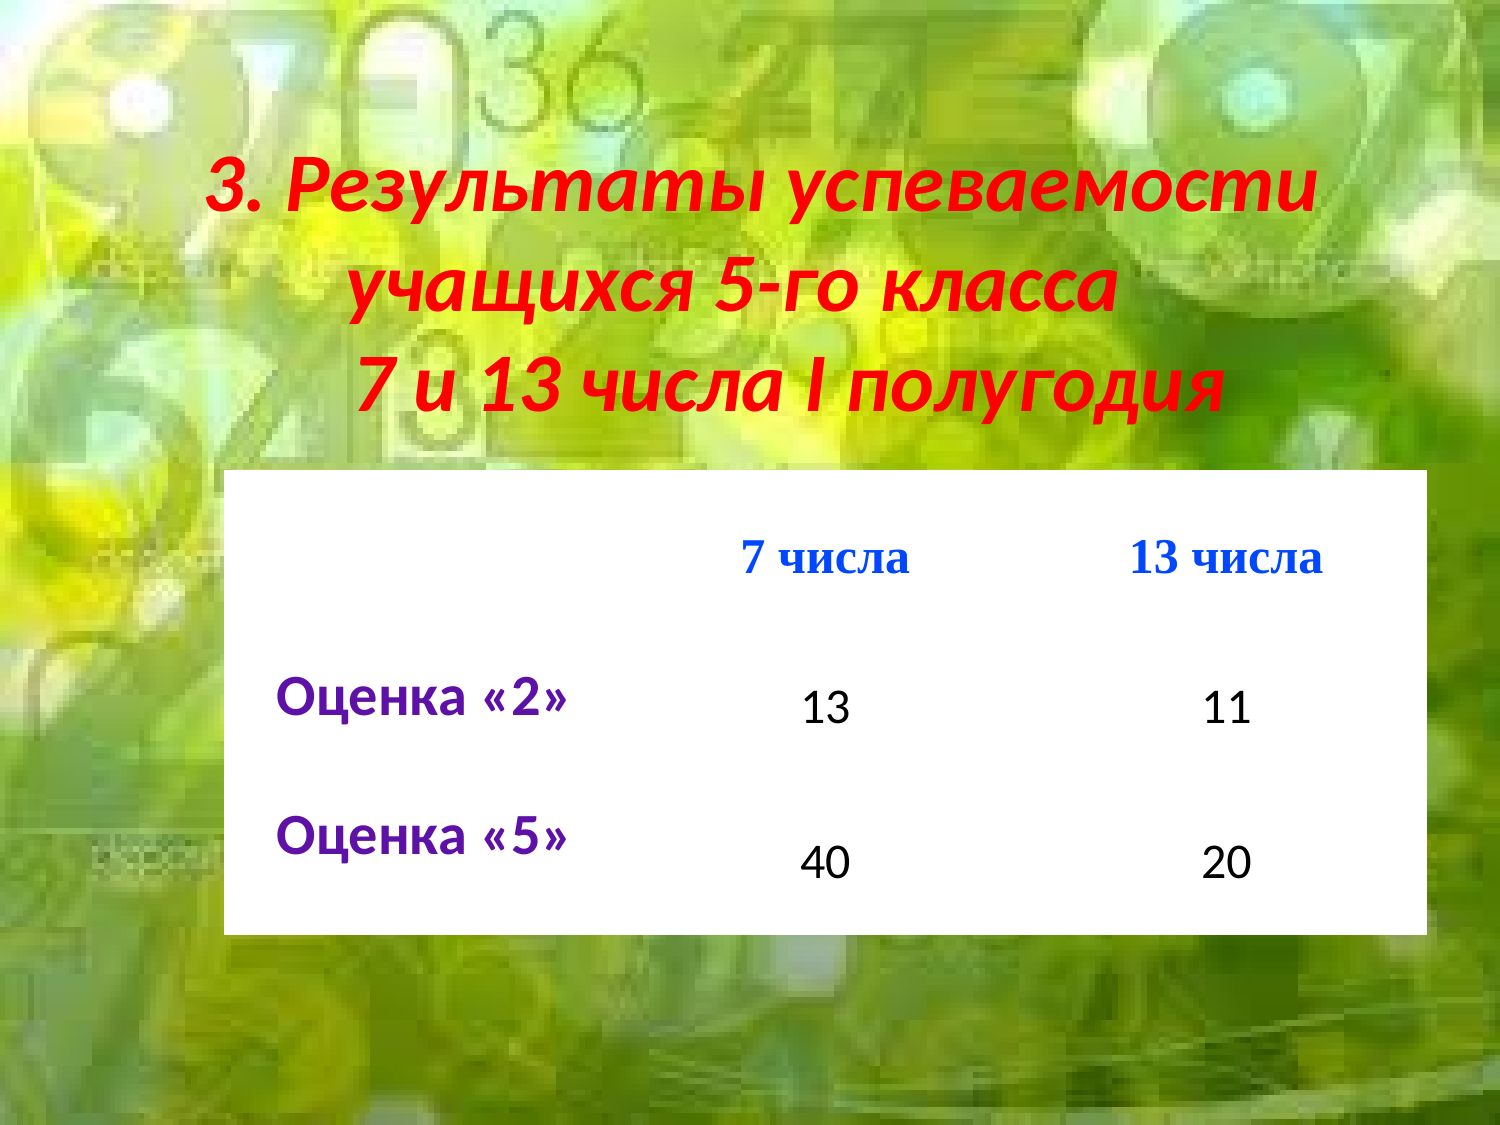

# 3. Результаты успеваемости учащихся 5-го класса 7 и 13 числа I полугодия
| | 7 числа | 13 числа |
| --- | --- | --- |
| Оценка «2» | 13 | 11 |
| Оценка «5» | 40 | 20 |